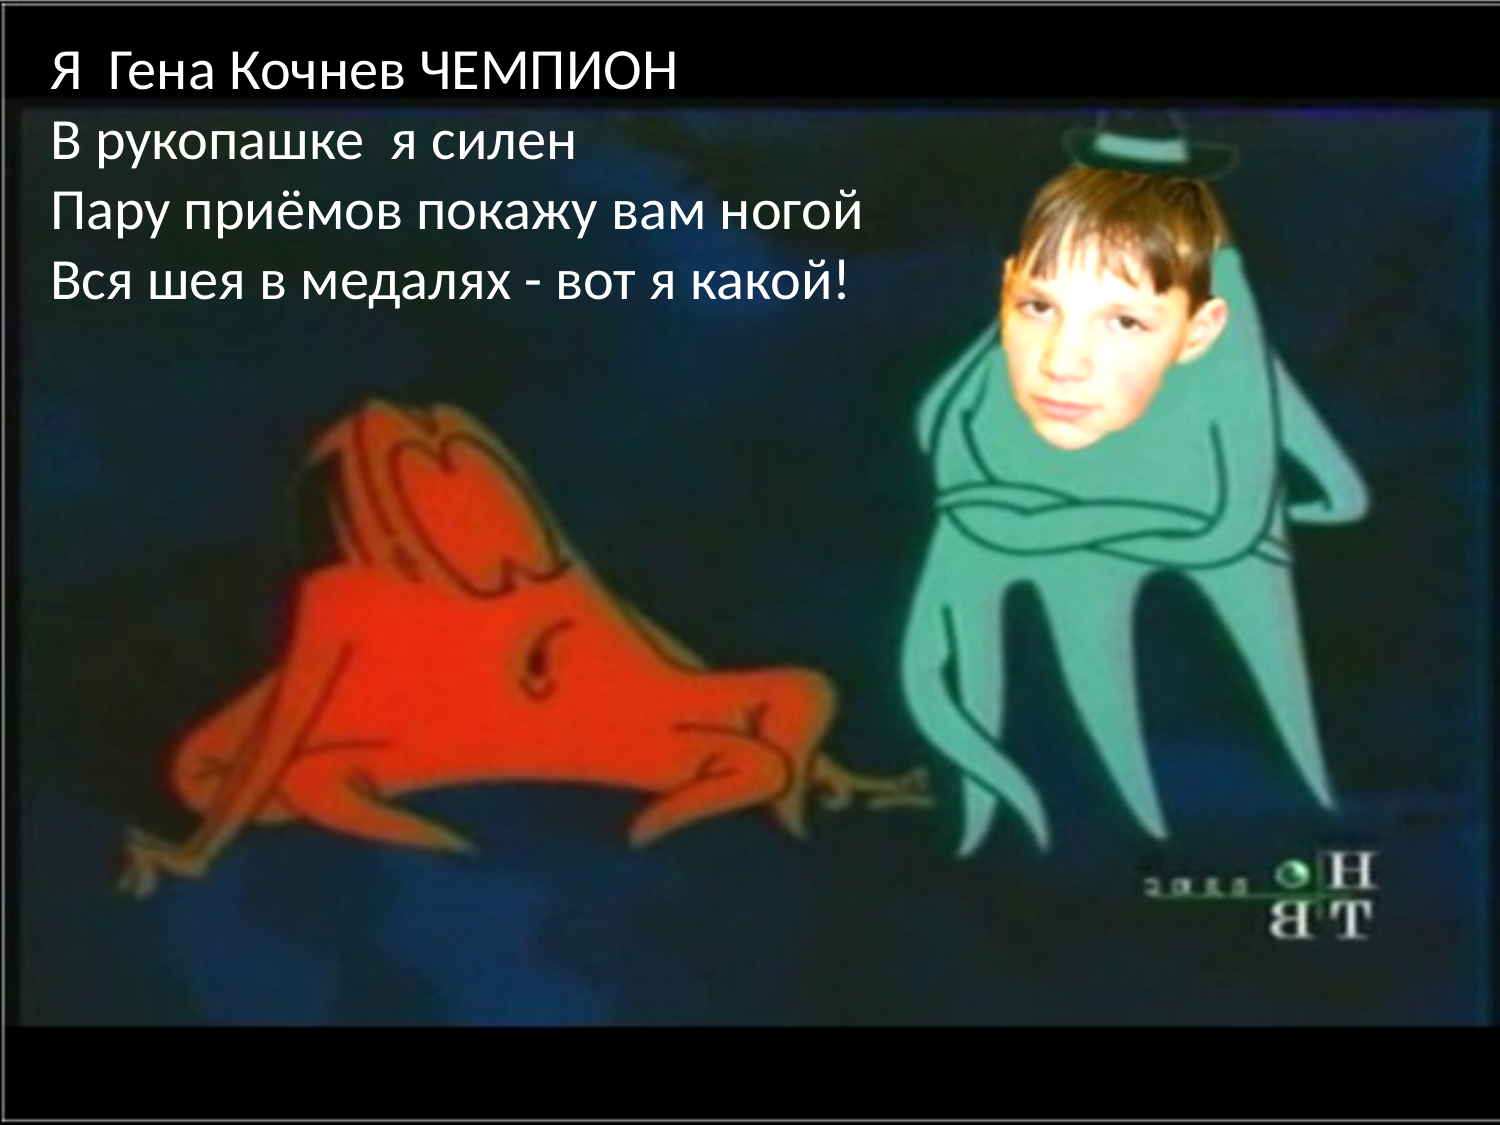

Я Гена Кочнев ЧЕМПИОН
В рукопашке я силен
Пару приёмов покажу вам ногой
Вся шея в медалях - вот я какой!
#